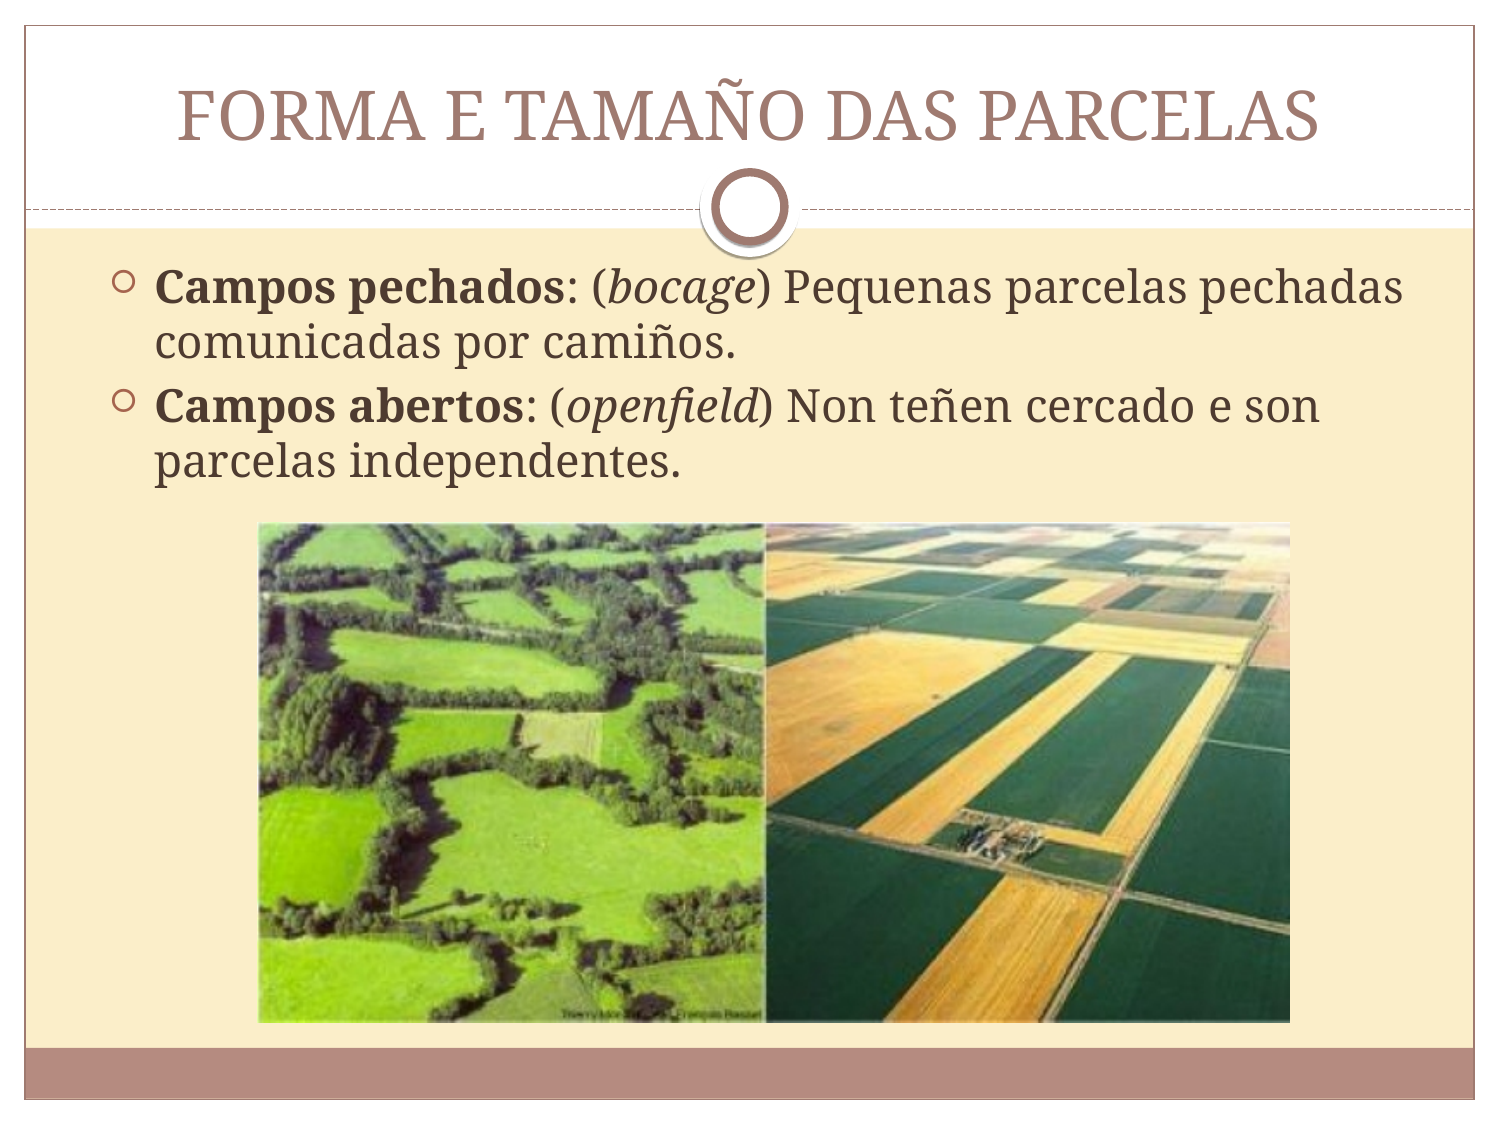

# FORMA E TAMAÑO DAS PARCELAS
Campos pechados: (bocage) Pequenas parcelas pechadas comunicadas por camiños.
Campos abertos: (openfield) Non teñen cercado e son parcelas independentes.